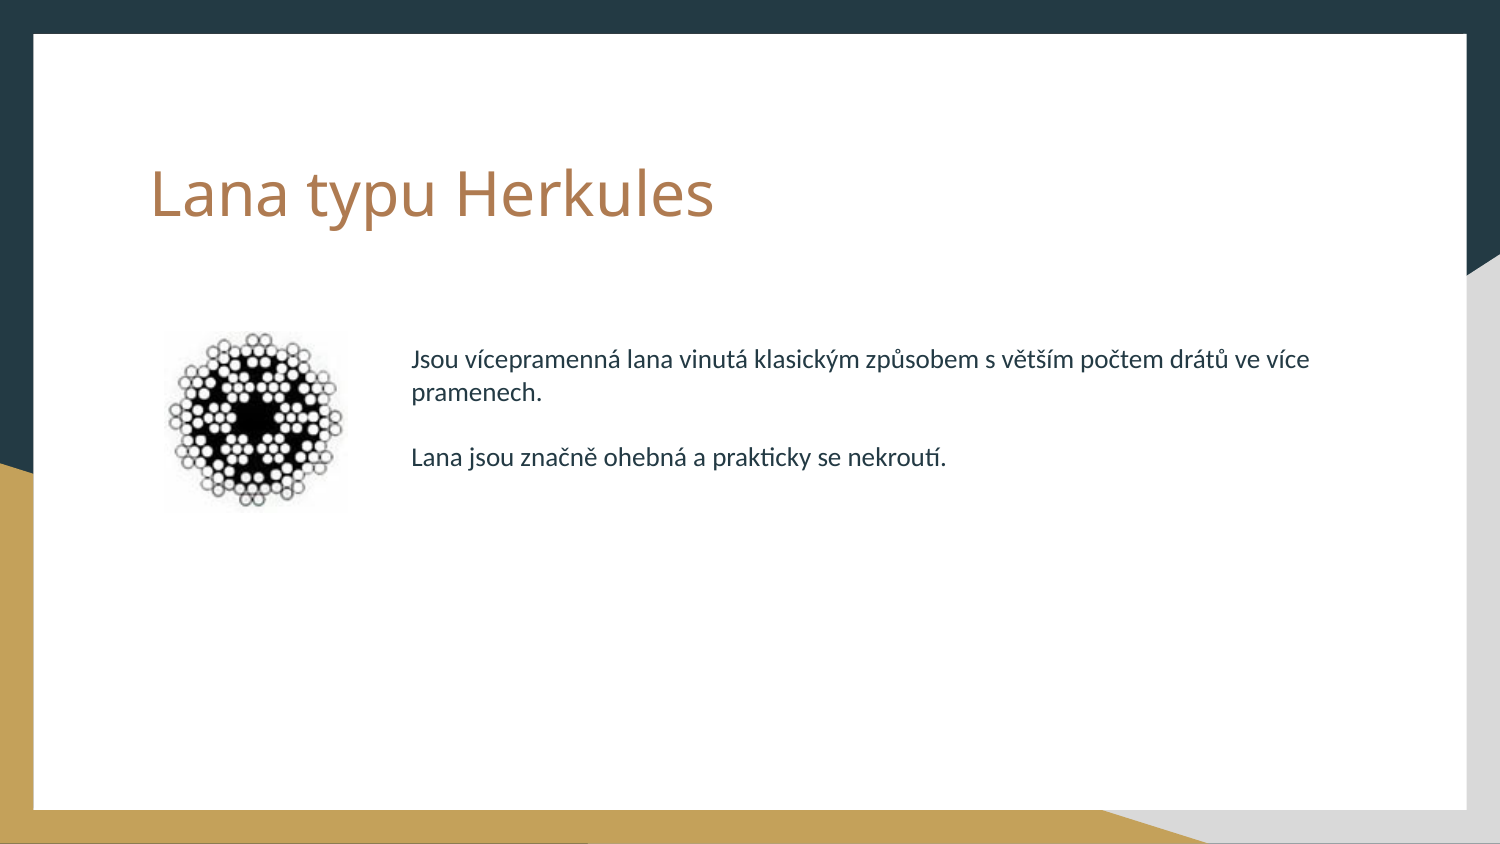

# Lana typu Herkules
Jsou vícepramenná lana vinutá klasickým způsobem s větším počtem drátů ve více pramenech.
Lana jsou značně ohebná a prakticky se nekroutí.